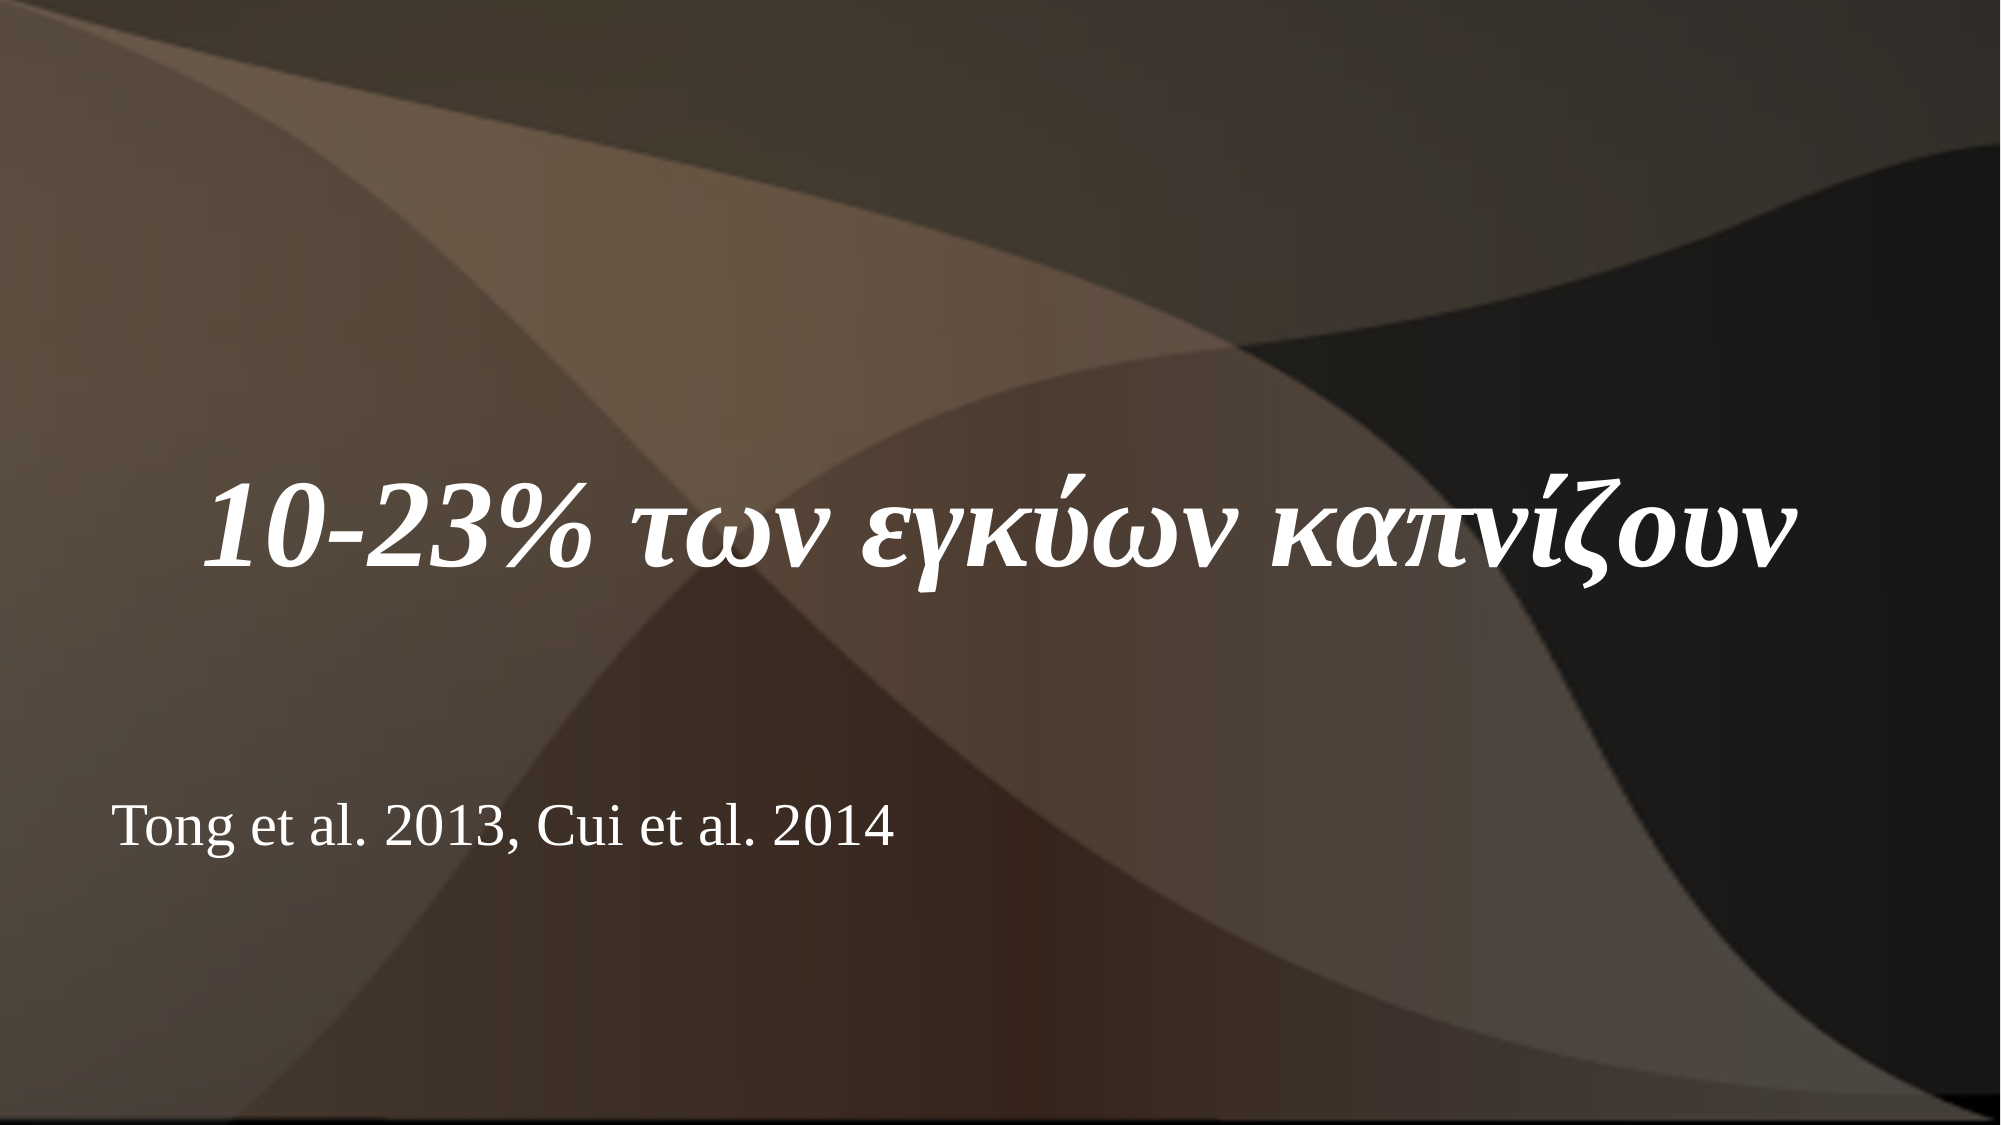

Tong et al. 2013, Cui et al. 2014
# 10-23% των εγκύων καπνίζουν